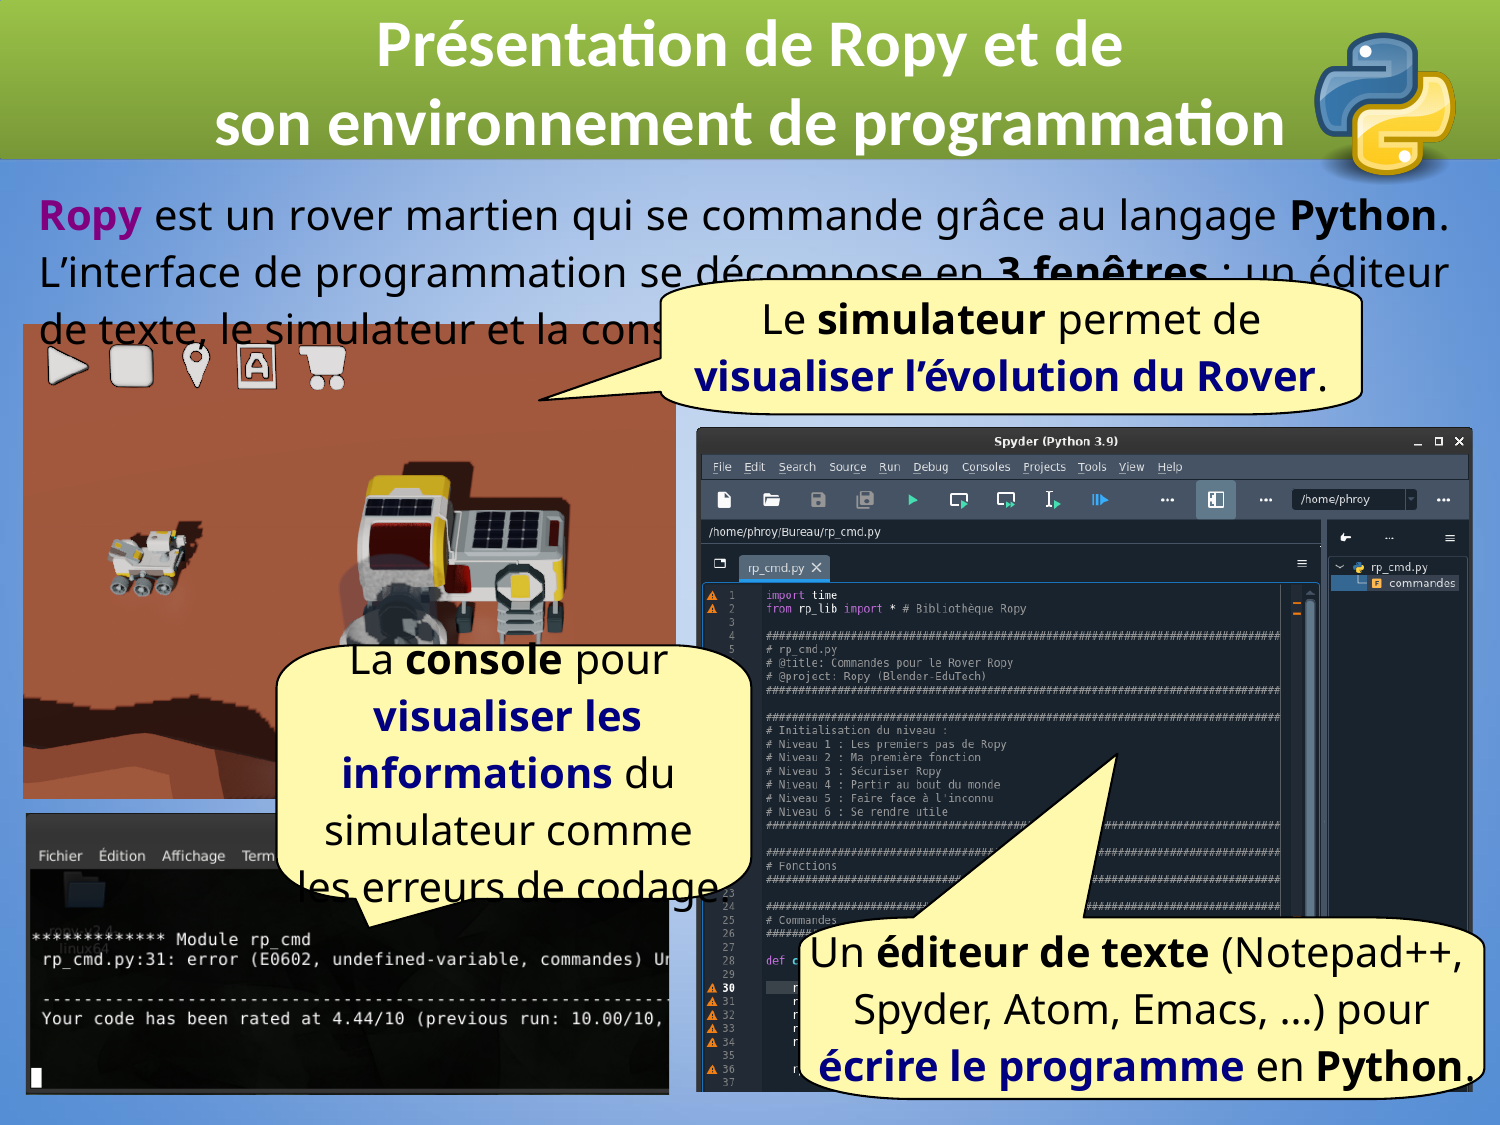

Présentation de Ropy et de
son environnement de programmation
Ropy est un rover martien qui se commande grâce au langage Python. L’interface de programmation se décompose en 3 fenêtres : un éditeur de texte, le simulateur et la console.
Le simulateur permet de
visualiser l’évolution du Rover.
La console pour
visualiser les
informations du
simulateur comme
les erreurs de codage.
Un éditeur de texte (Notepad++,
Spyder, Atom, Emacs, …) pour
 écrire le programme en Python.